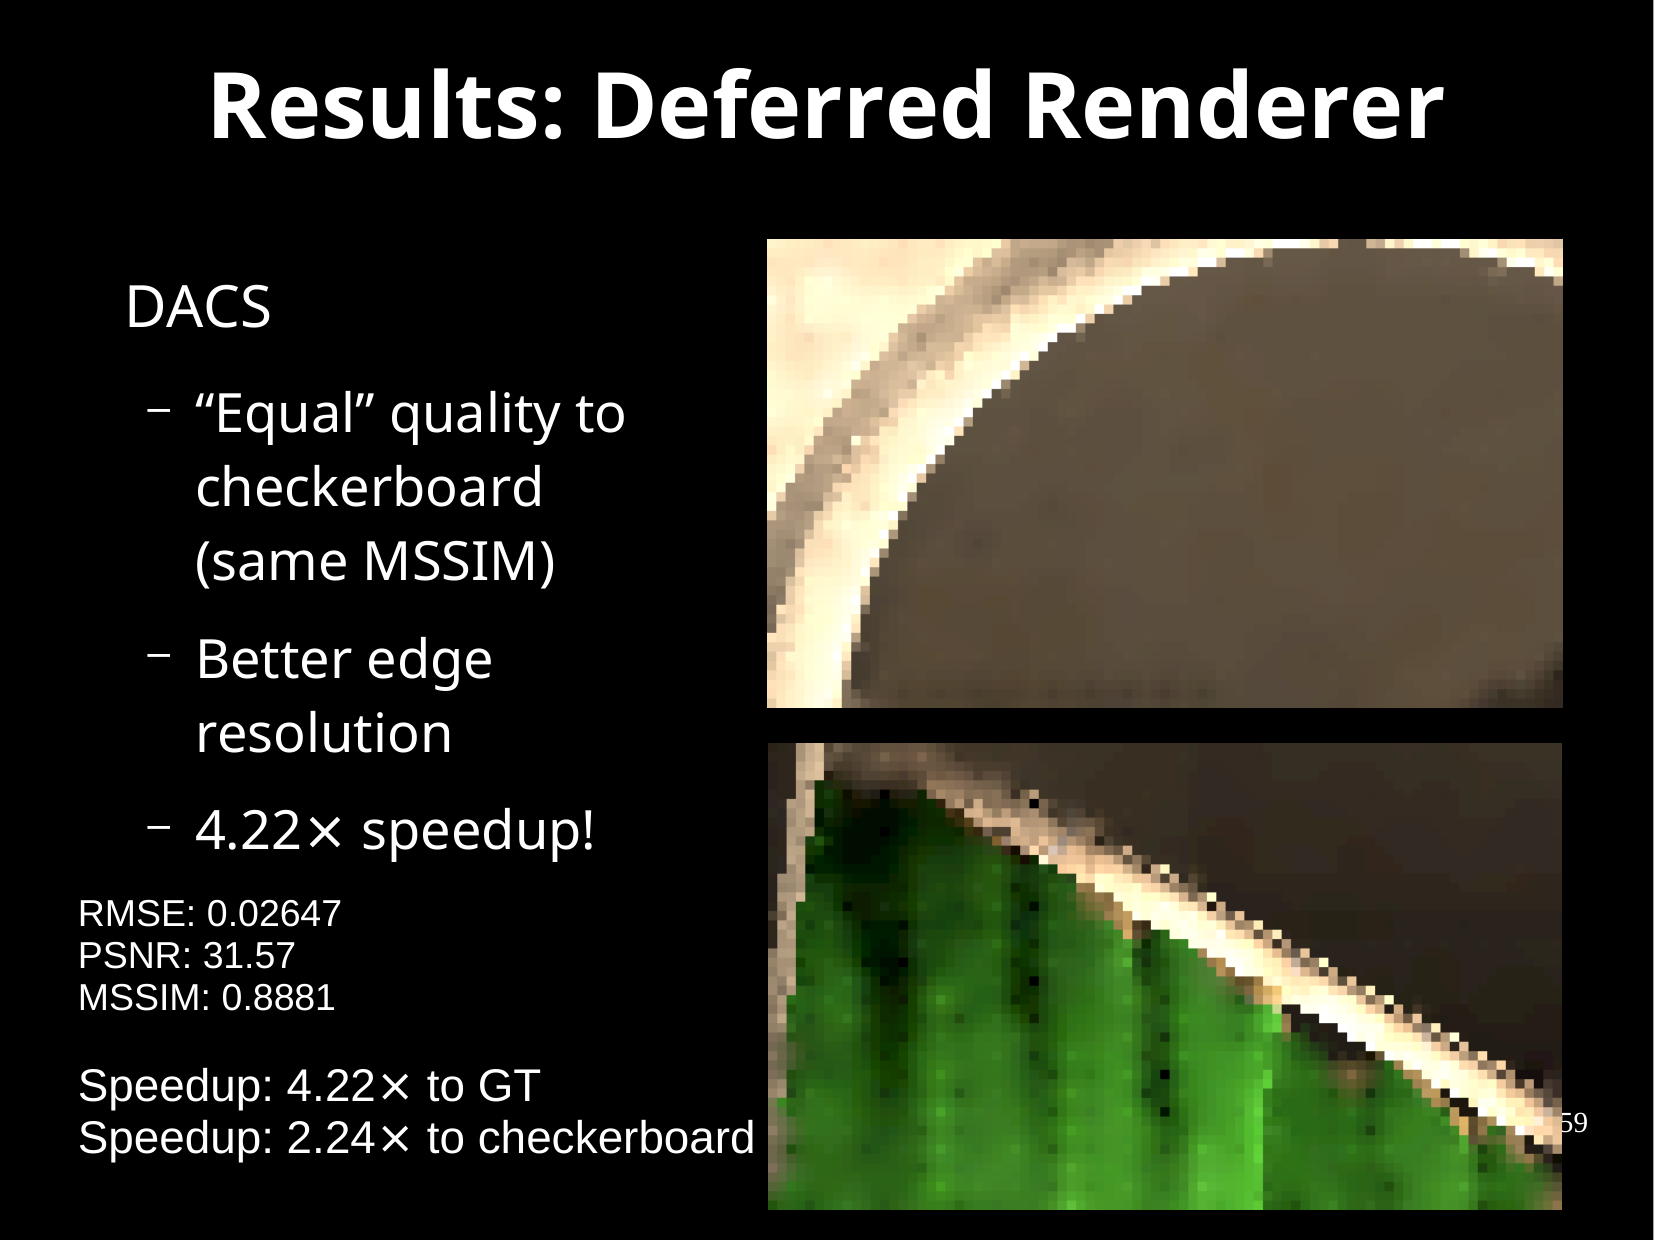

# Results: Deferred Renderer
DACS
“Equal” quality to checkerboard
(same MSSIM)
Better edge resolution
4.22⨯ speedup!
RMSE: 0.02647
PSNR: 31.57
MSSIM: 0.8881
Speedup: 4.22⨯ to GT
Speedup: 2.24⨯ to checkerboard
59